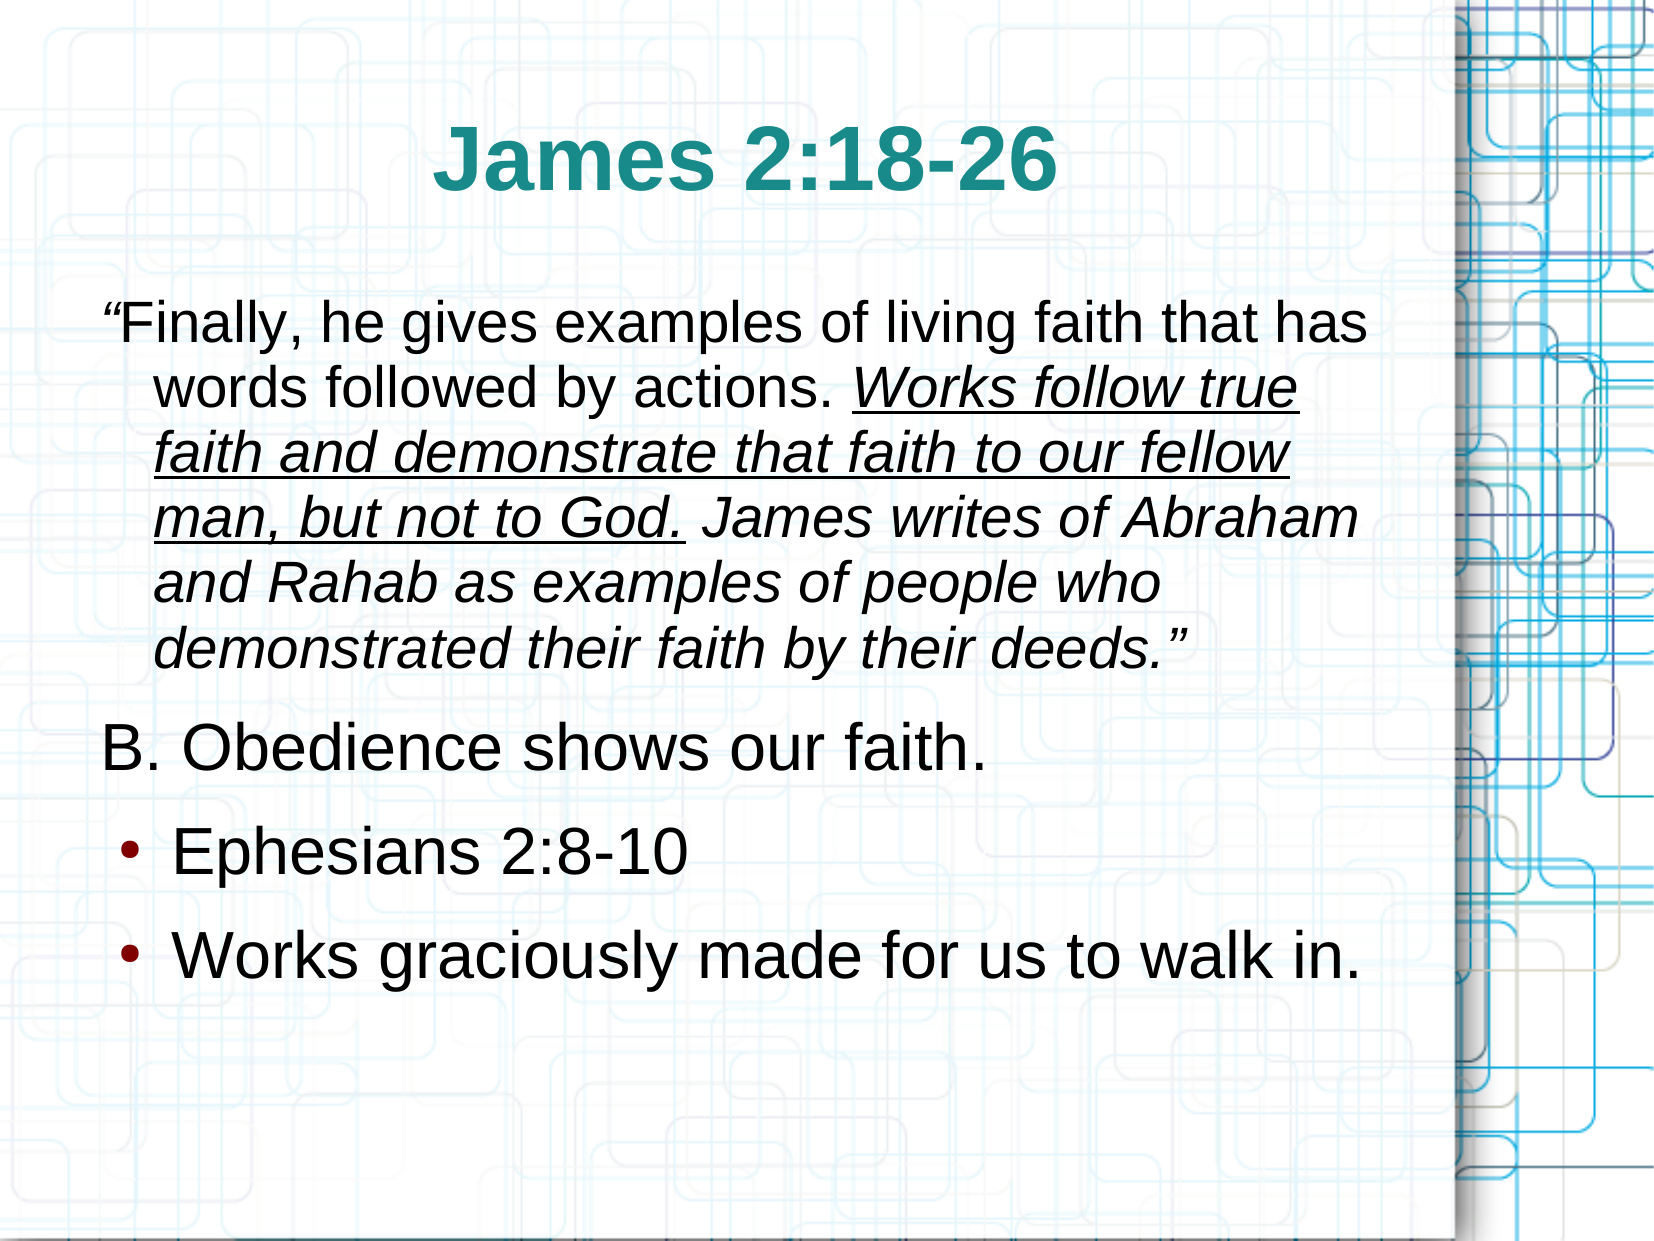

# James 2:18-26
“Finally, he gives examples of living faith that has words followed by actions. Works follow true faith and demonstrate that faith to our fellow man, but not to God. James writes of Abraham and Rahab as examples of people who demonstrated their faith by their deeds.”
B. Obedience shows our faith.
Ephesians 2:8-10
Works graciously made for us to walk in.